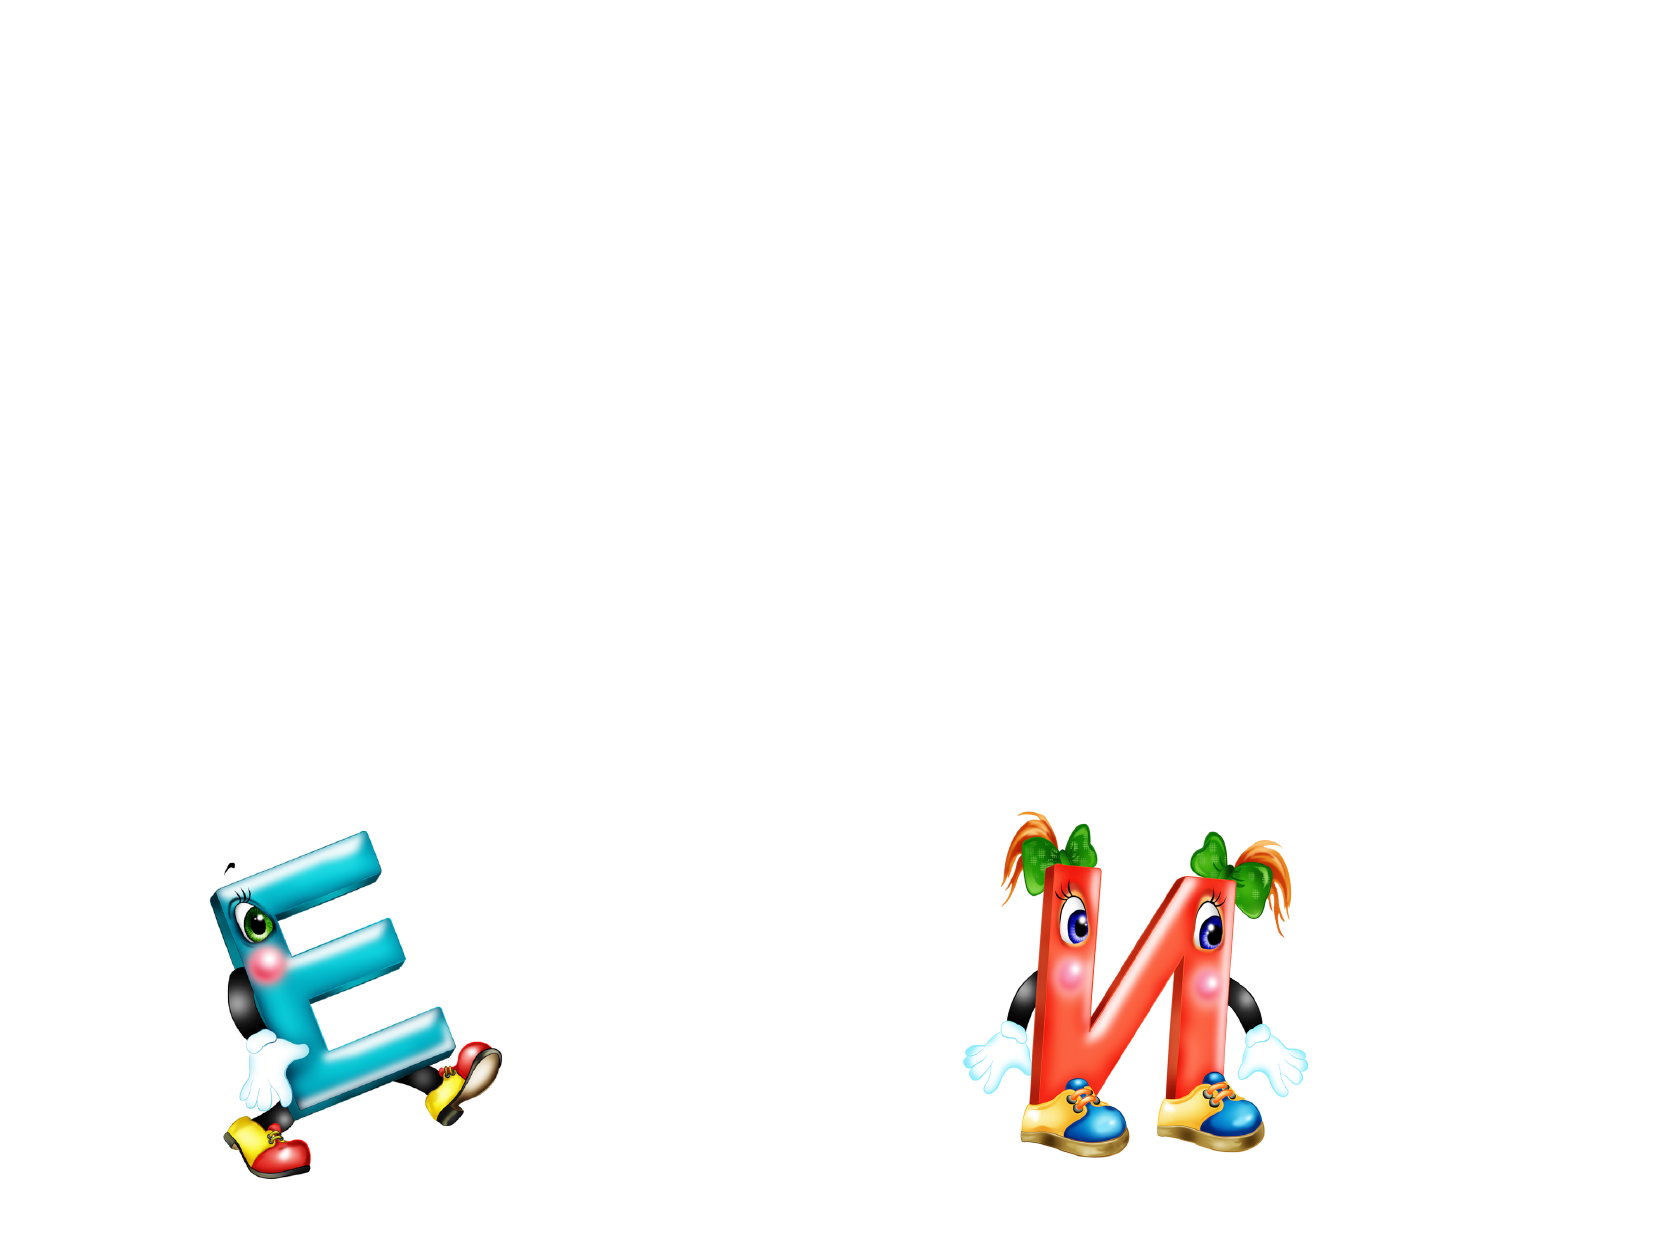

Тема урока: «Правописание корней с чередованием гласных Е-И»